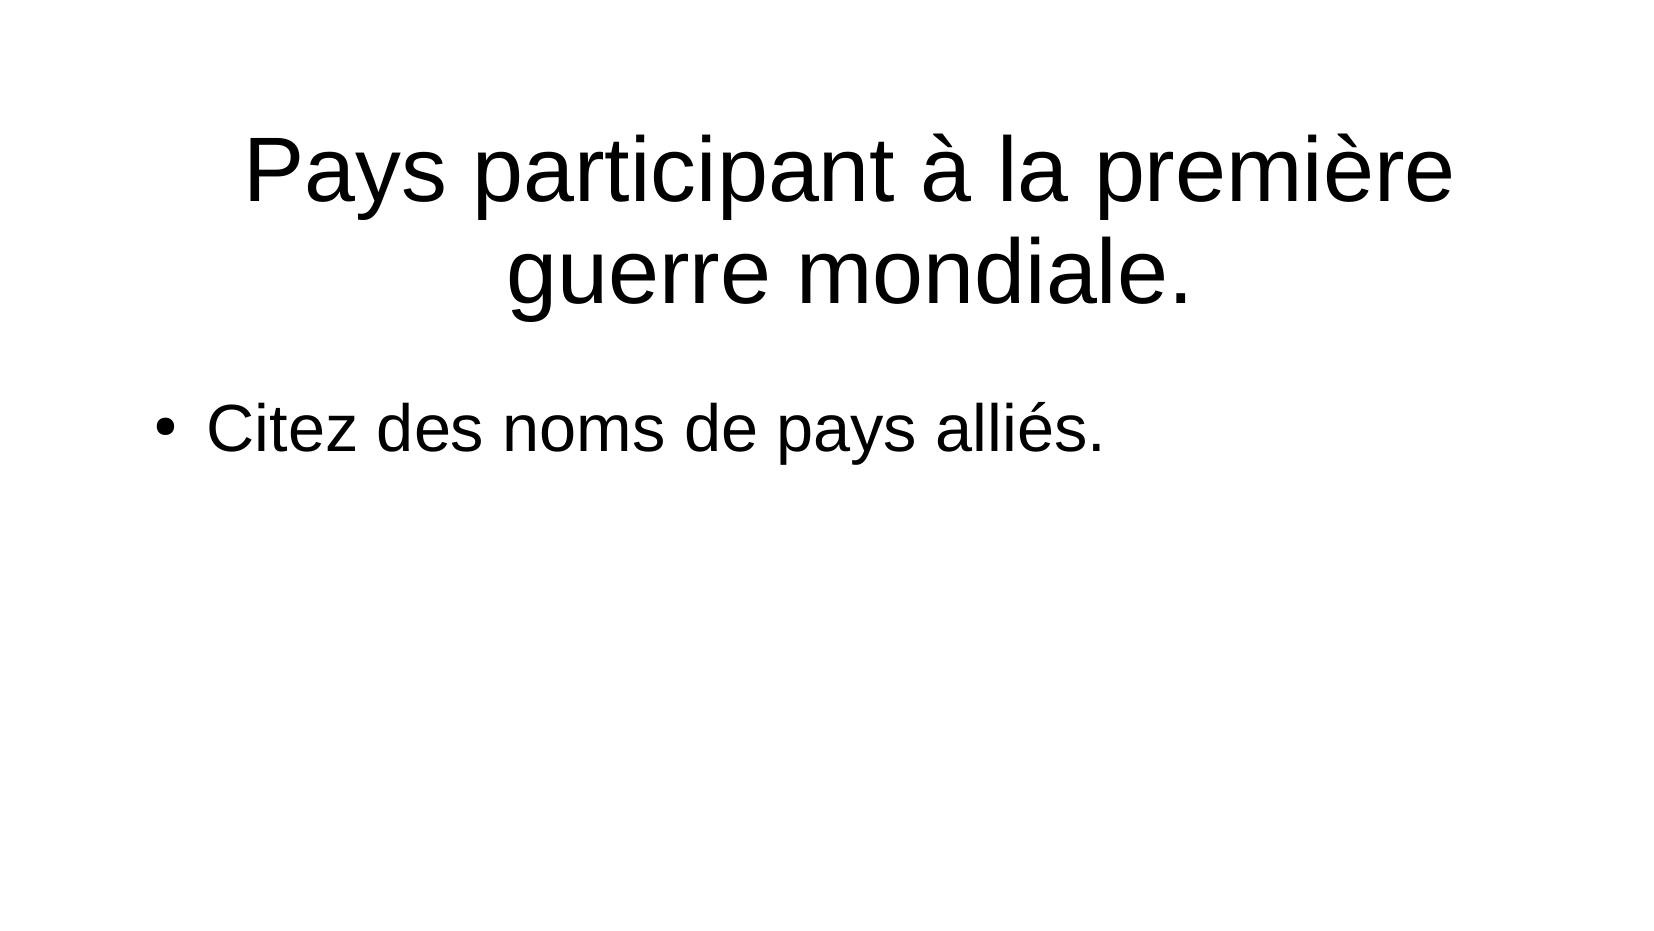

# Pays participant à la première guerre mondiale.
Citez des noms de pays alliés.